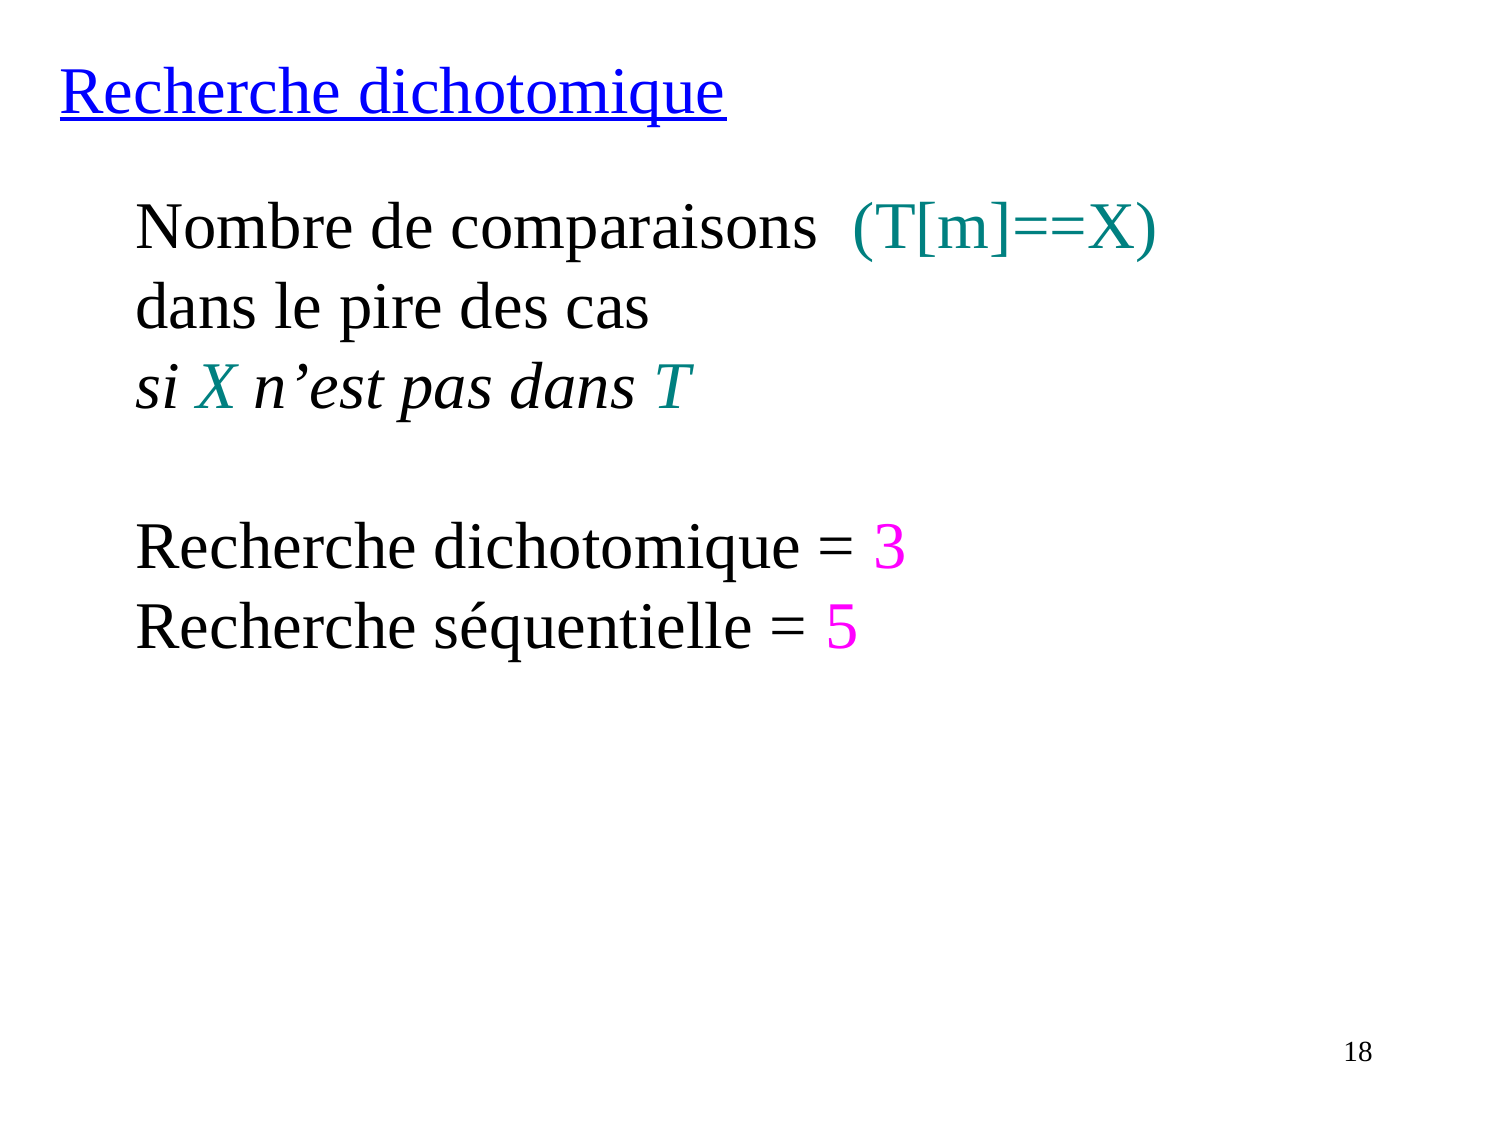

Recherche dichotomique
Nombre de comparaisons (T[m]==X)
dans le pire des cas
si X n’est pas dans T
Recherche dichotomique = 3
Recherche séquentielle = 5
18